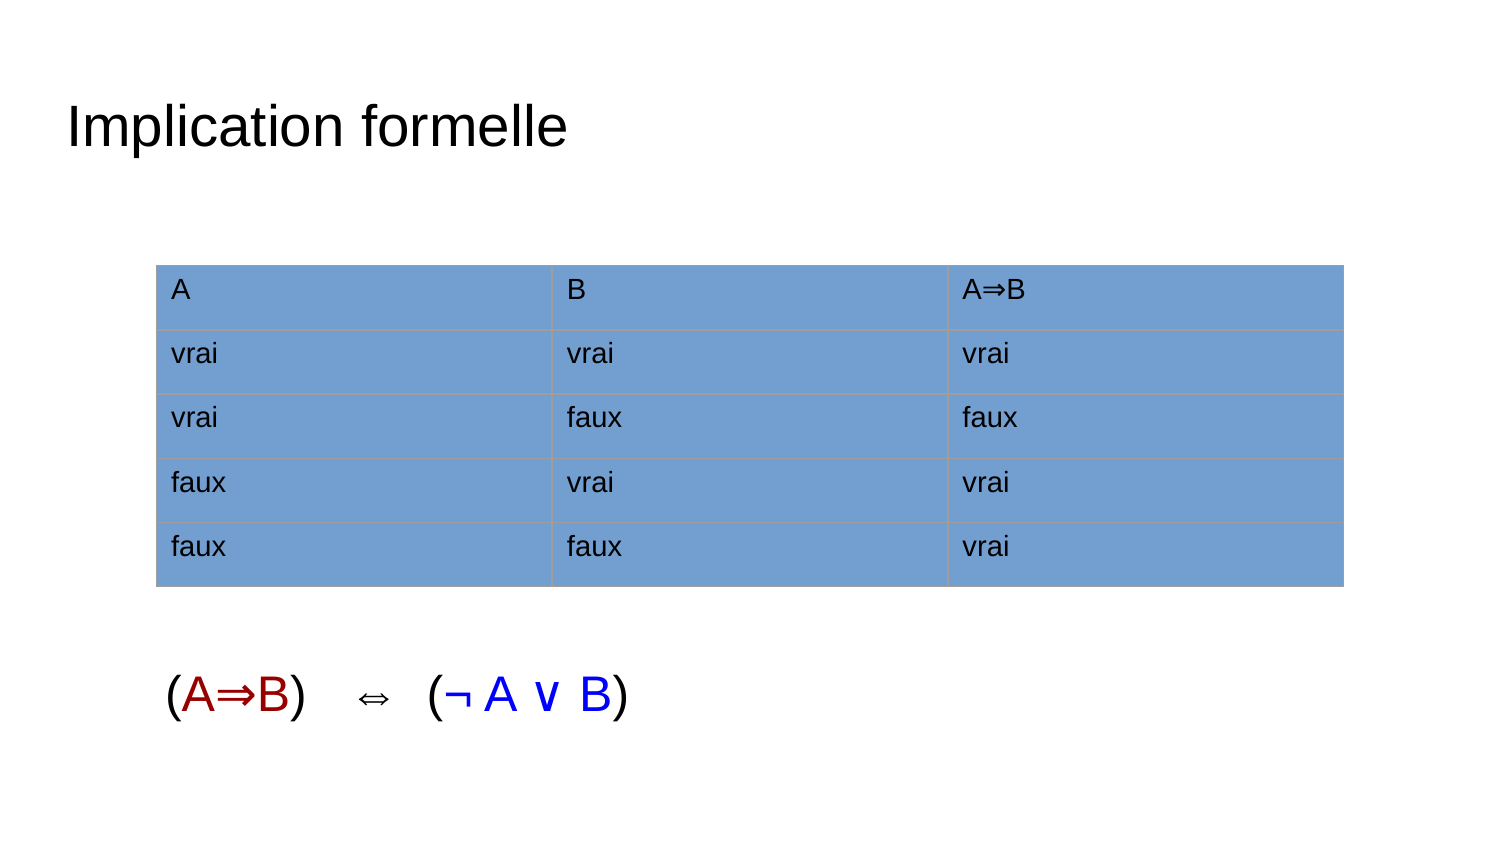

# Implication formelle
| A | B | A⇒B |
| --- | --- | --- |
| vrai | vrai | vrai |
| vrai | faux | faux |
| faux | vrai | vrai |
| faux | faux | vrai |
(A⇒B) ⇔ (¬ A ∨ B)